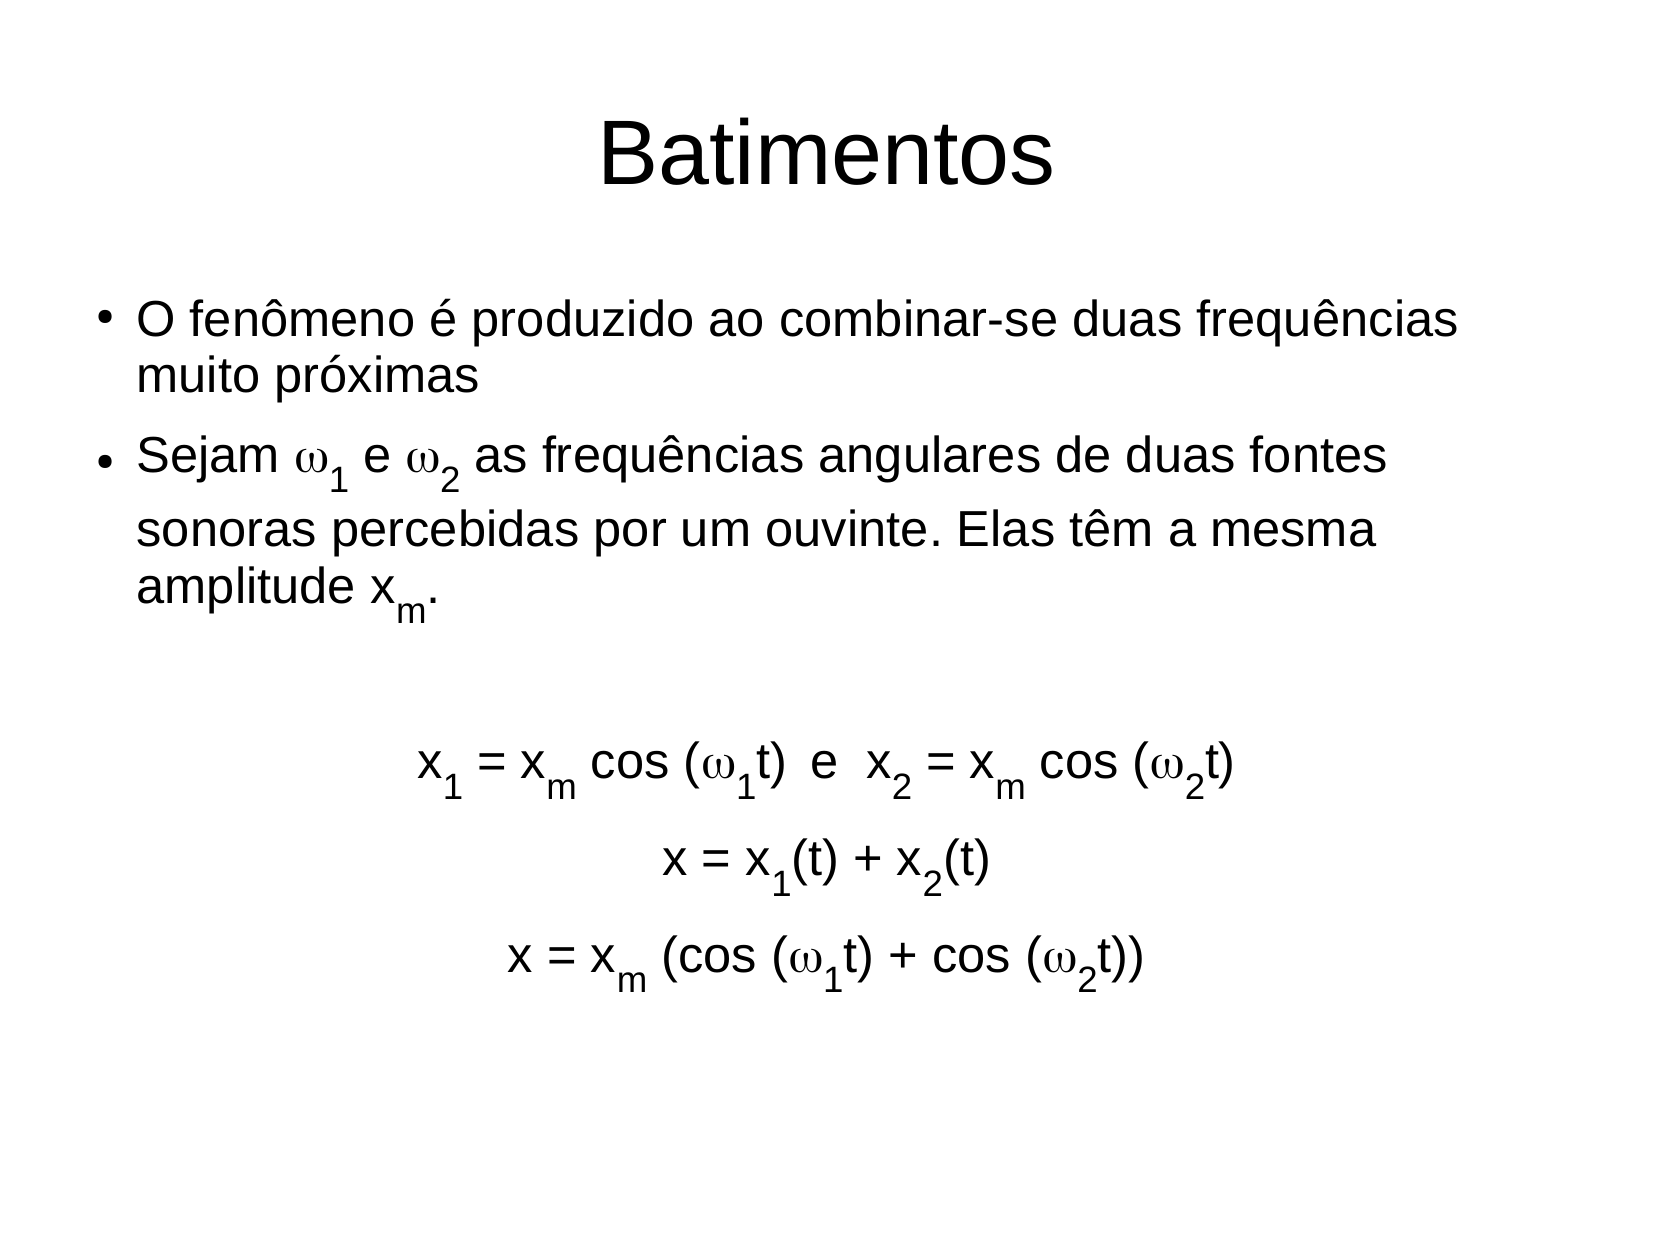

# Batimentos
O fenômeno é produzido ao combinar-se duas frequências muito próximas
Sejam w1 e w2 as frequências angulares de duas fontes sonoras percebidas por um ouvinte. Elas têm a mesma amplitude xm.
x1 = xm cos (w1t)	e	x2 = xm cos (w2t)
x = x1(t) + x2(t)
x = xm (cos (w1t) + cos (w2t))